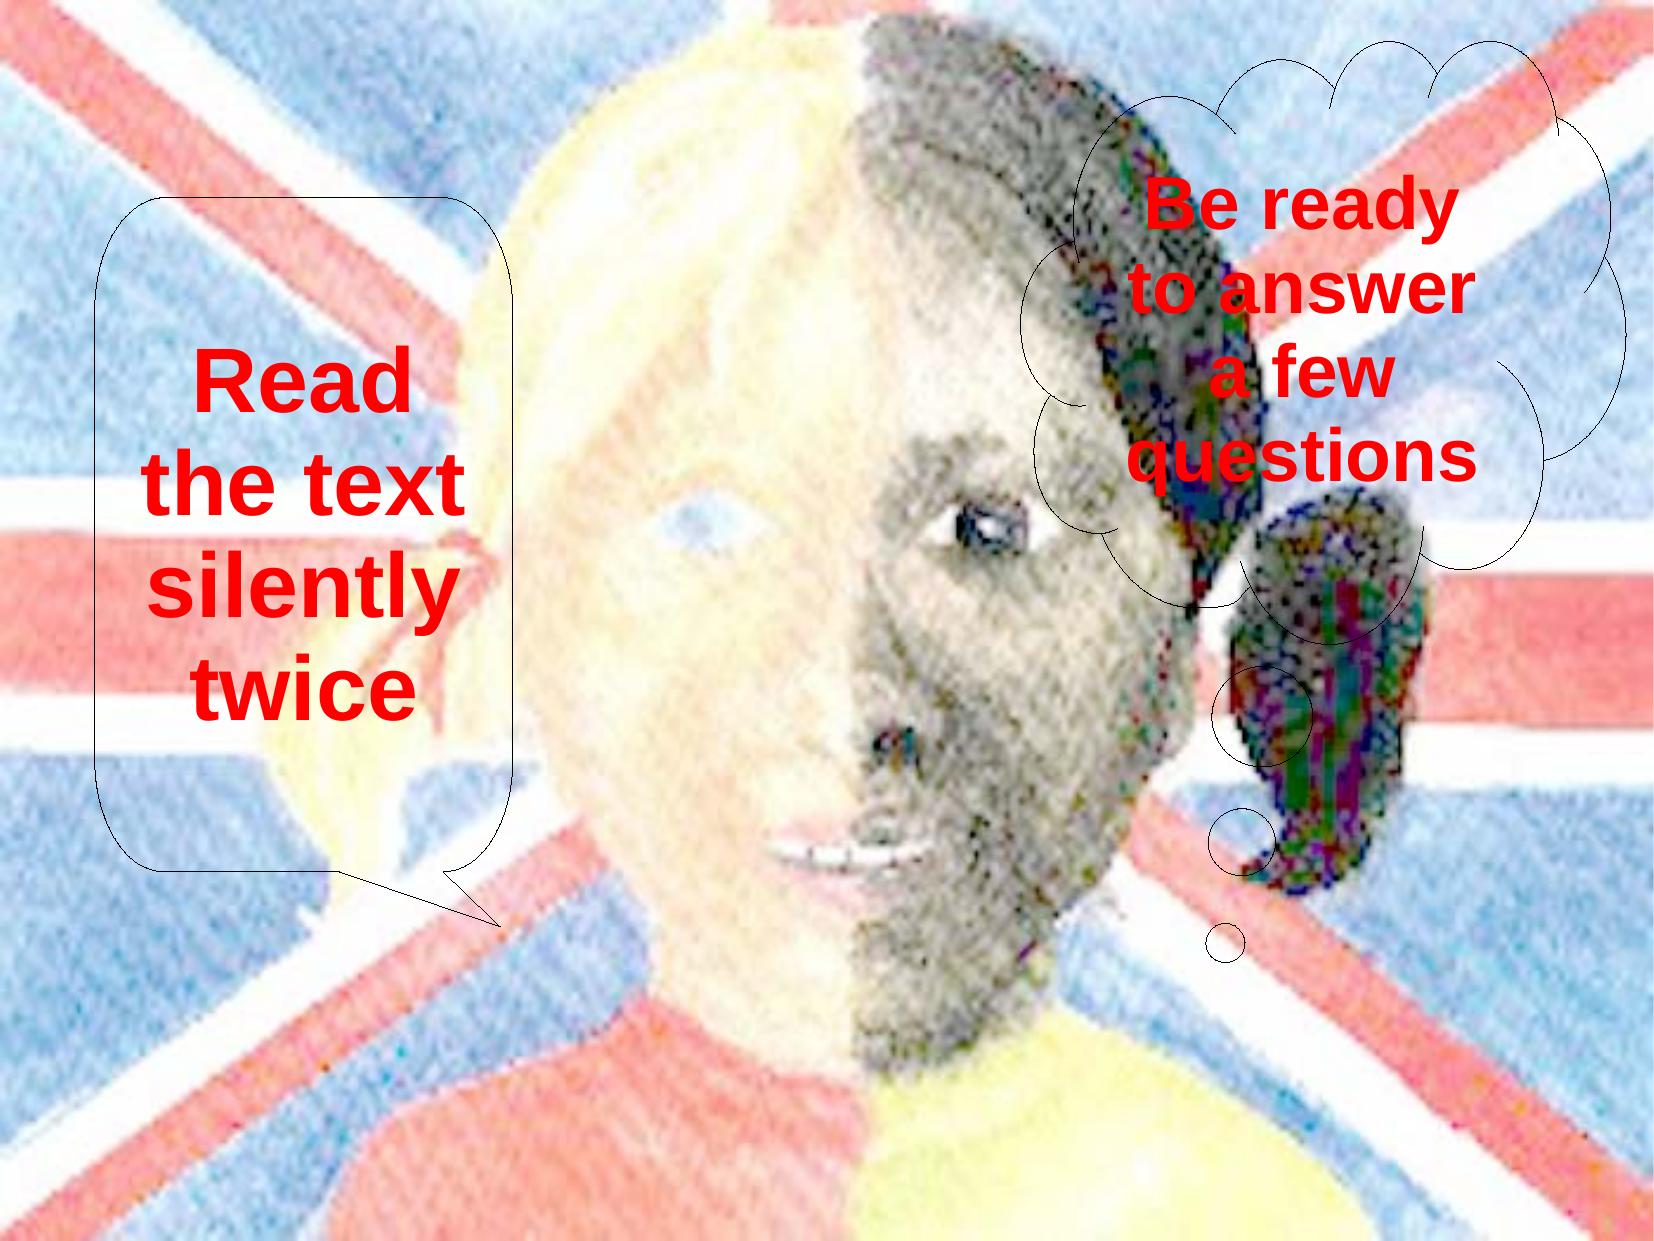

Be ready to answer a few questions
Read the text silently twice